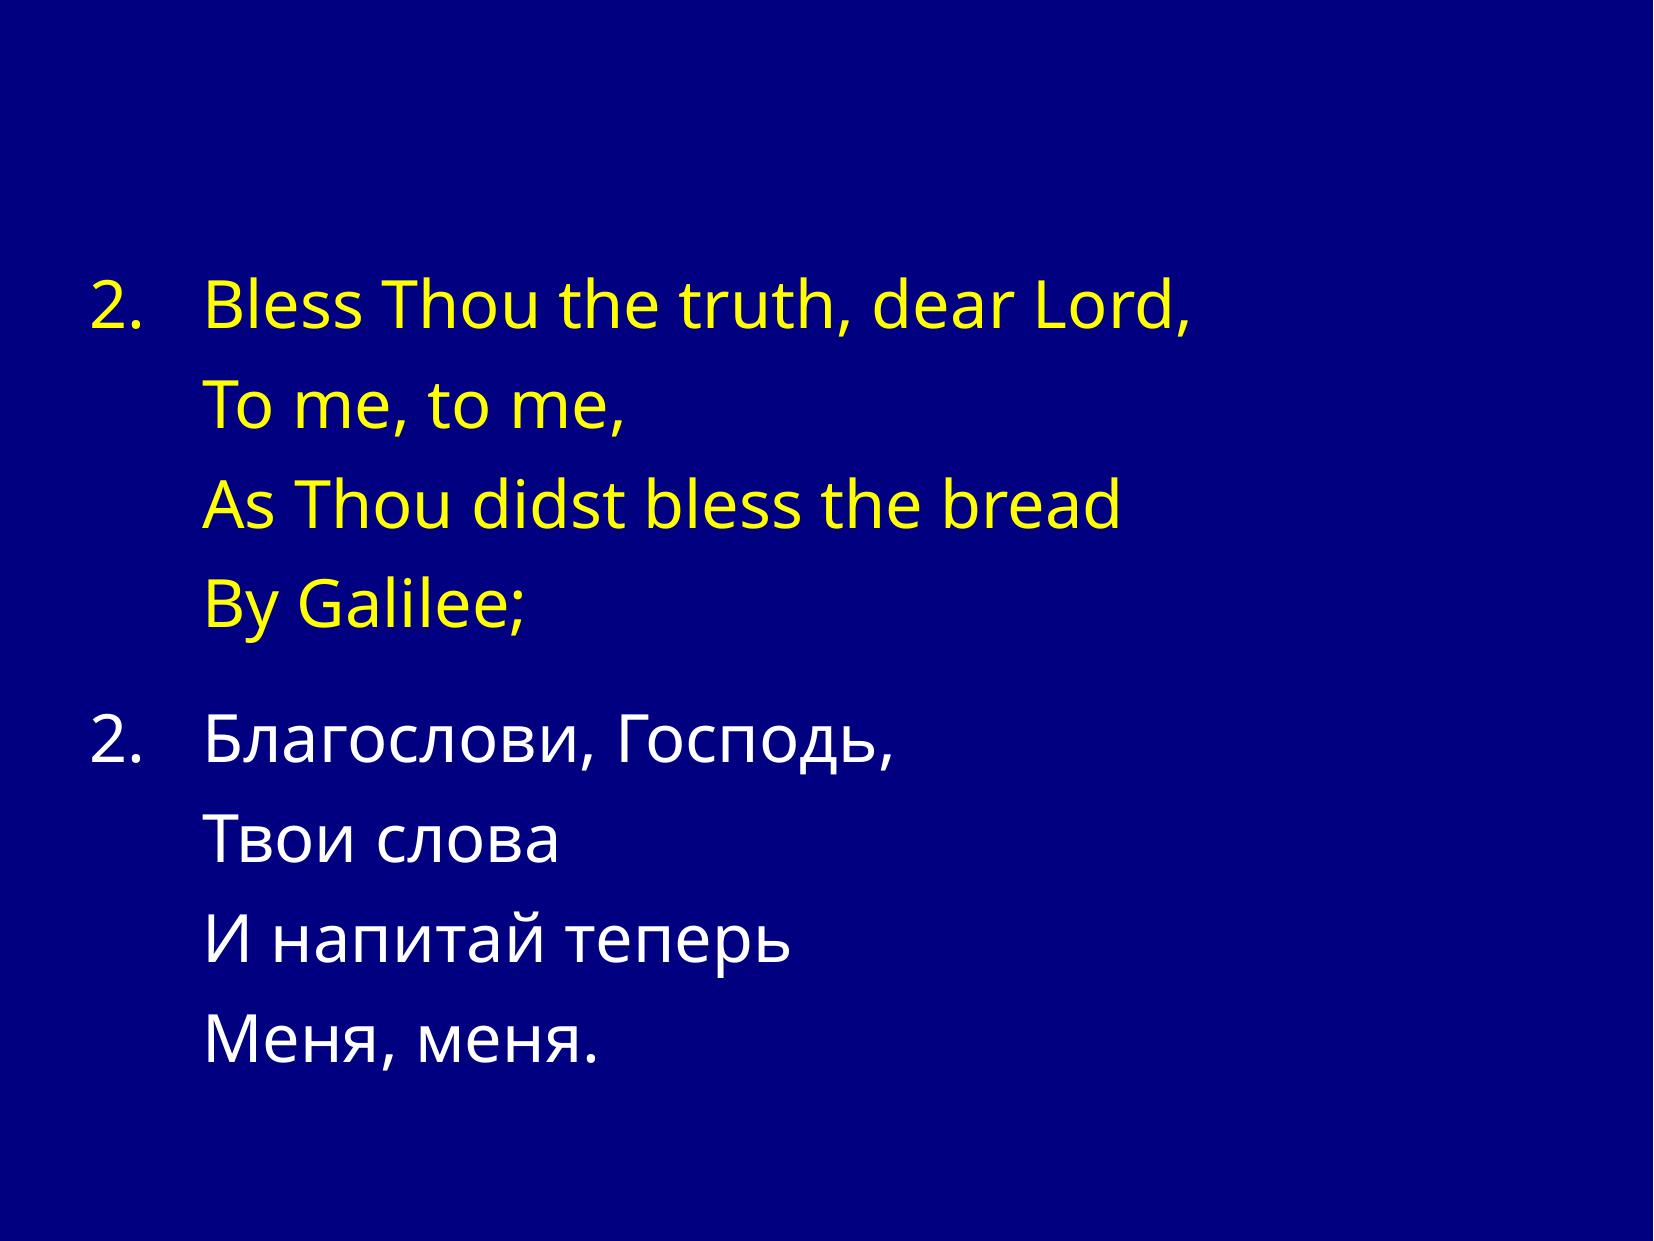

2.	Bless Thou the truth, dear Lord,
	To me, to me,
	As Thou didst bless the bread
	By Galilee;
2.	Благослови, Господь,
	Твои слова
	И напитай теперь
	Меня, меня.